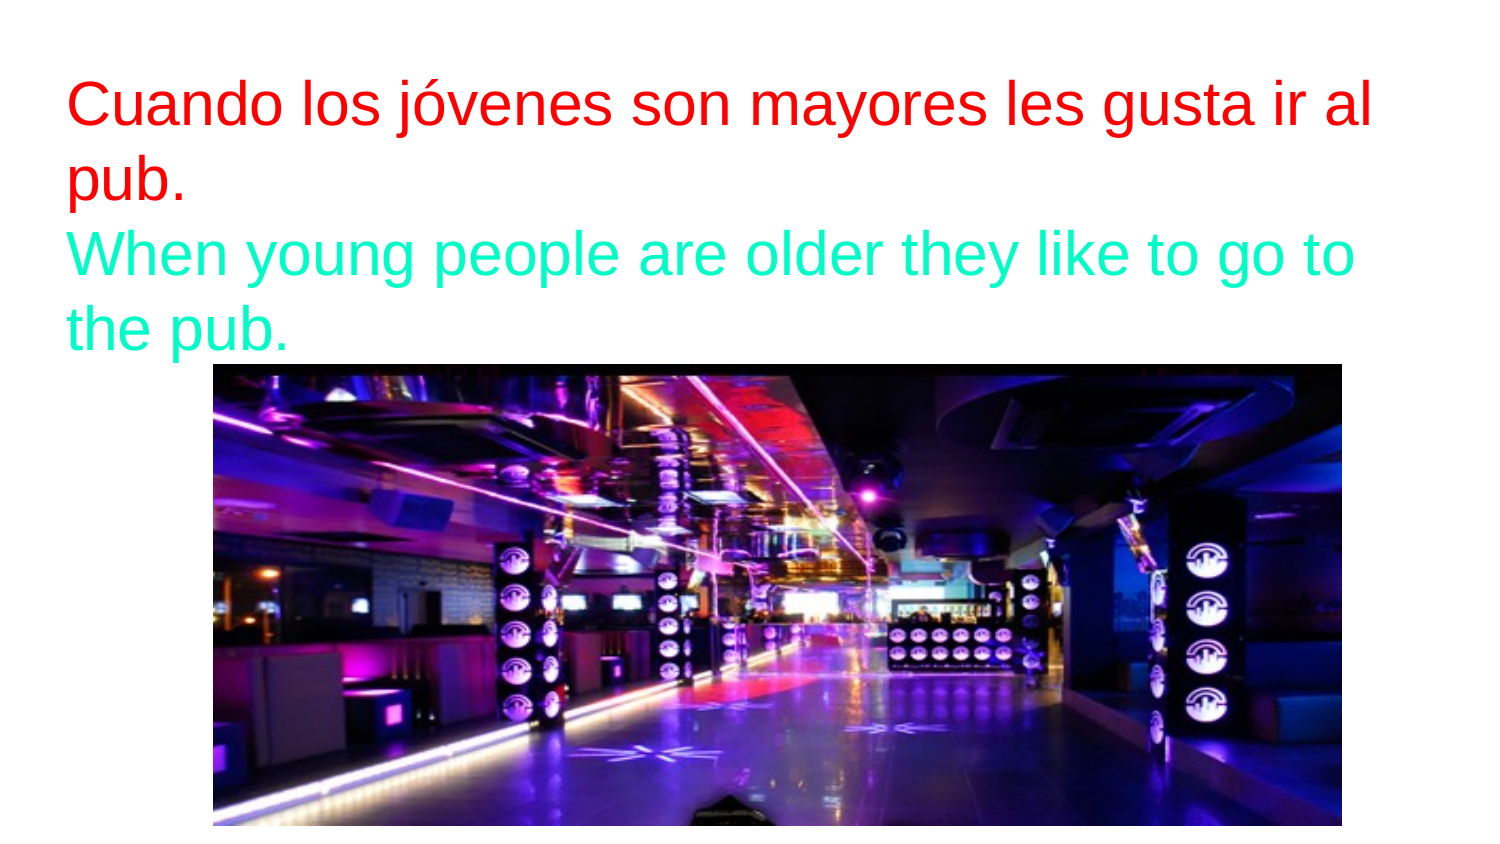

# Cuando los jóvenes son mayores les gusta ir al pub. When young people are older they like to go to the pub.